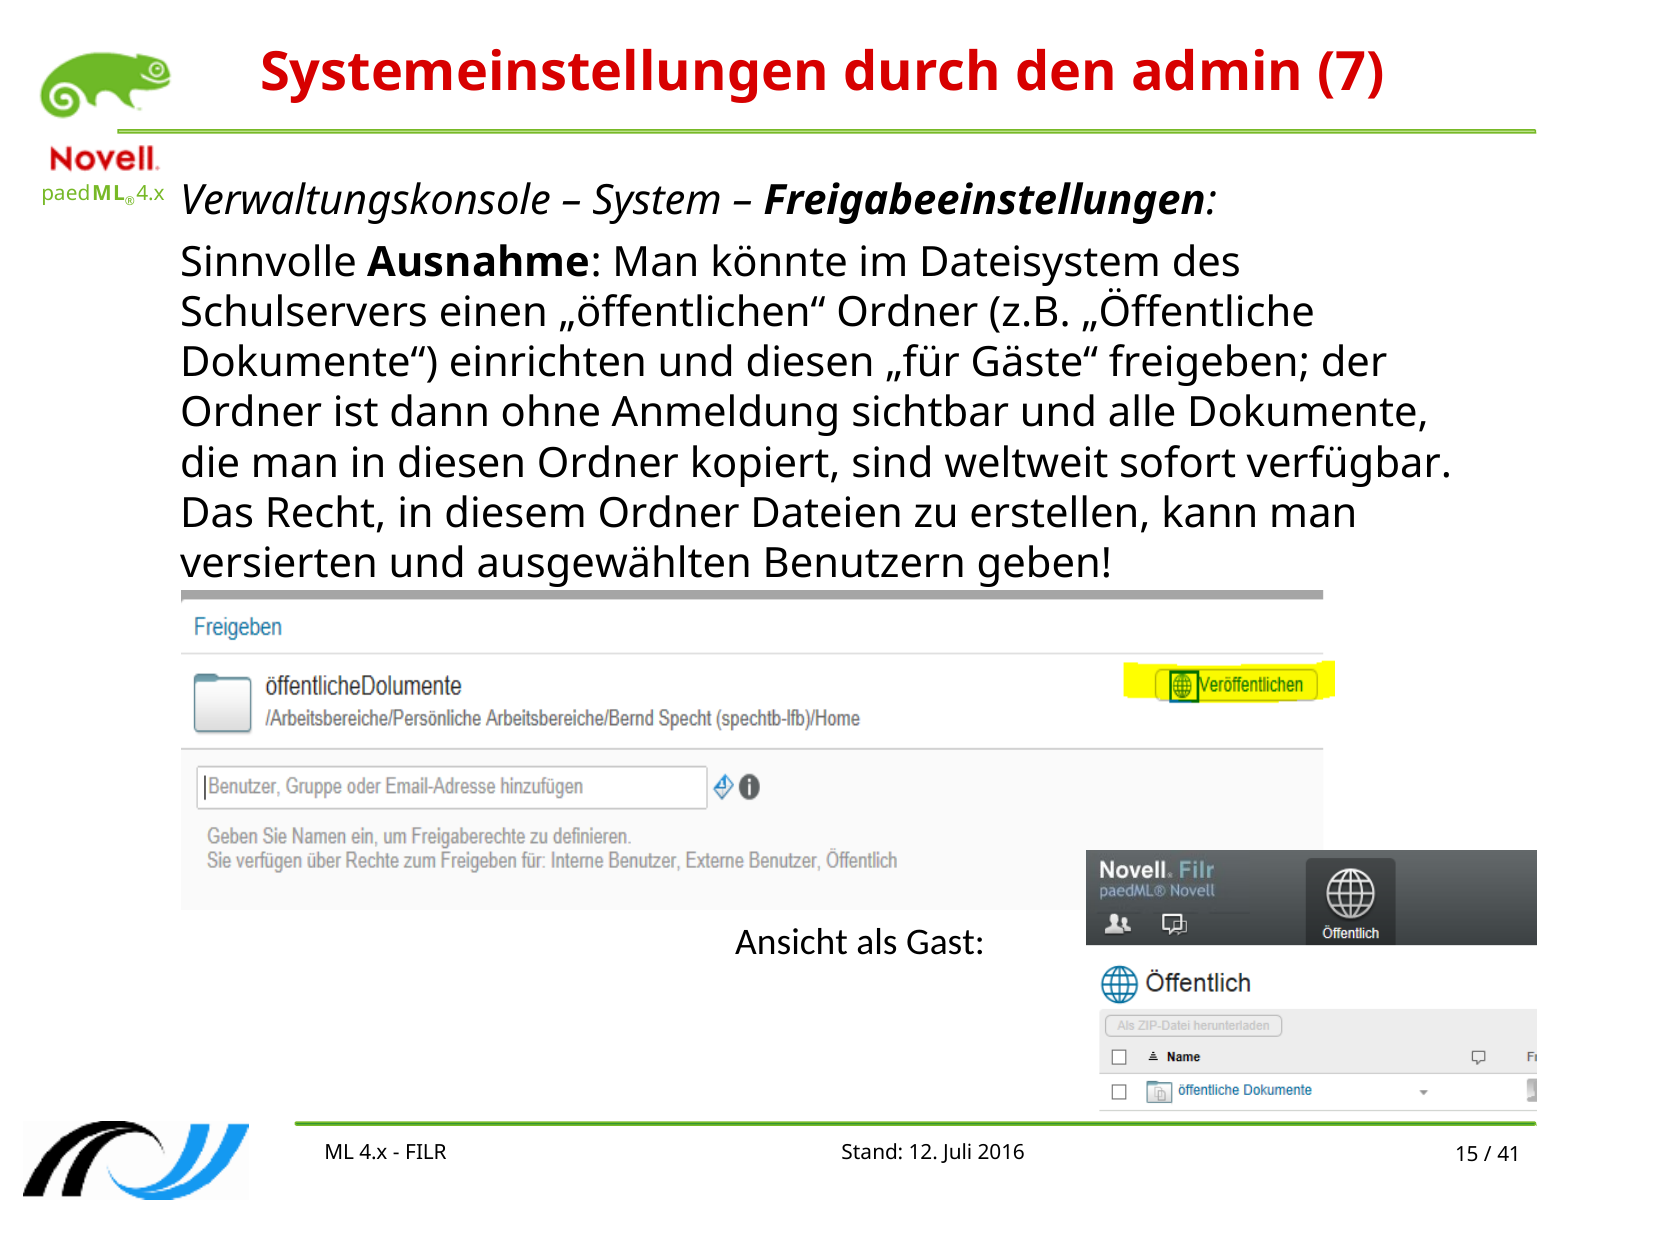

# Systemeinstellungen durch den admin (7)
Verwaltungskonsole – System – Freigabeeinstellungen:
Sinnvolle Ausnahme: Man könnte im Dateisystem des Schulservers einen „öffentlichen“ Ordner (z.B. „Öffentliche Dokumente“) einrichten und diesen „für Gäste“ freigeben; der Ordner ist dann ohne Anmeldung sichtbar und alle Dokumente, die man in diesen Ordner kopiert, sind weltweit sofort verfügbar.
Das Recht, in diesem Ordner Dateien zu erstellen, kann man versierten und ausgewählten Benutzern geben!
Ansicht als Gast:
ML 4.x - FILR
12. Juli 2016
15